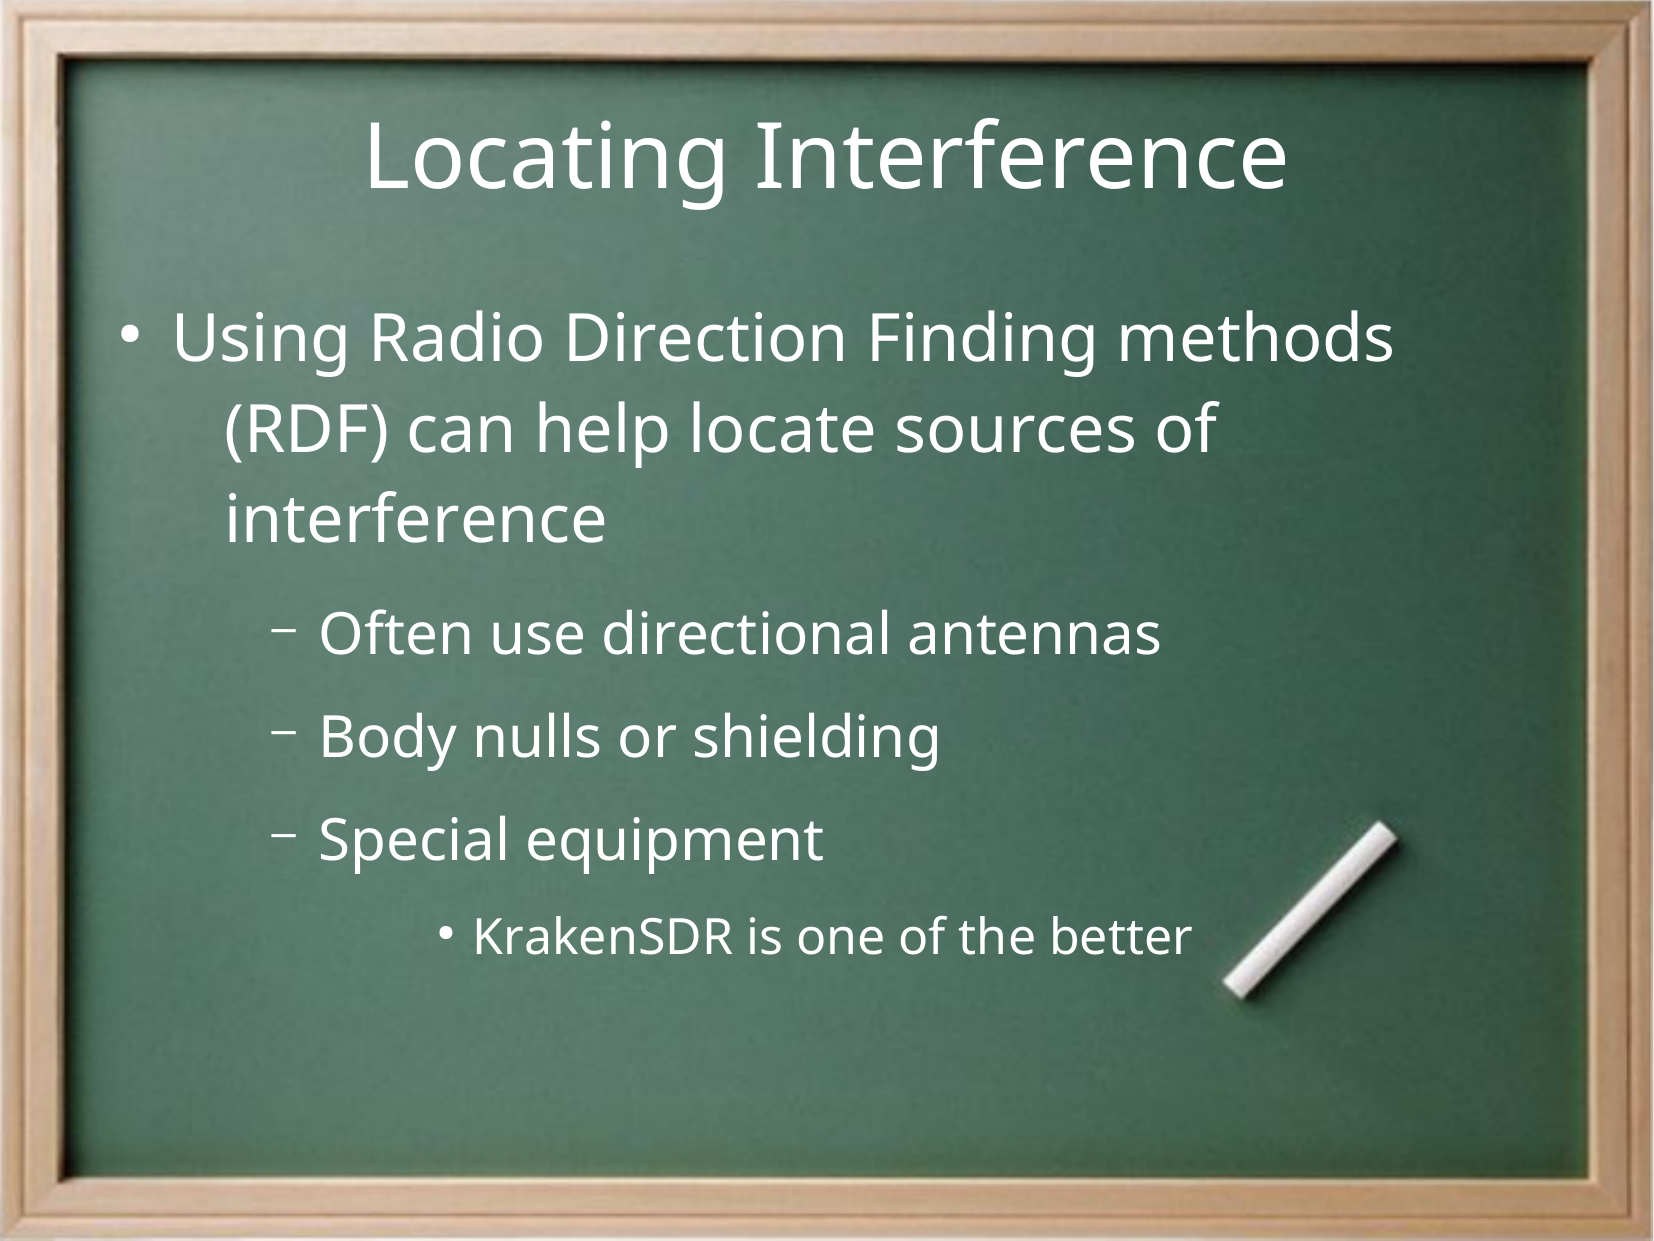

# Locating Interference
Using Radio Direction Finding methods (RDF) can help locate sources of interference
Often use directional antennas
Body nulls or shielding
Special equipment
KrakenSDR is one of the better